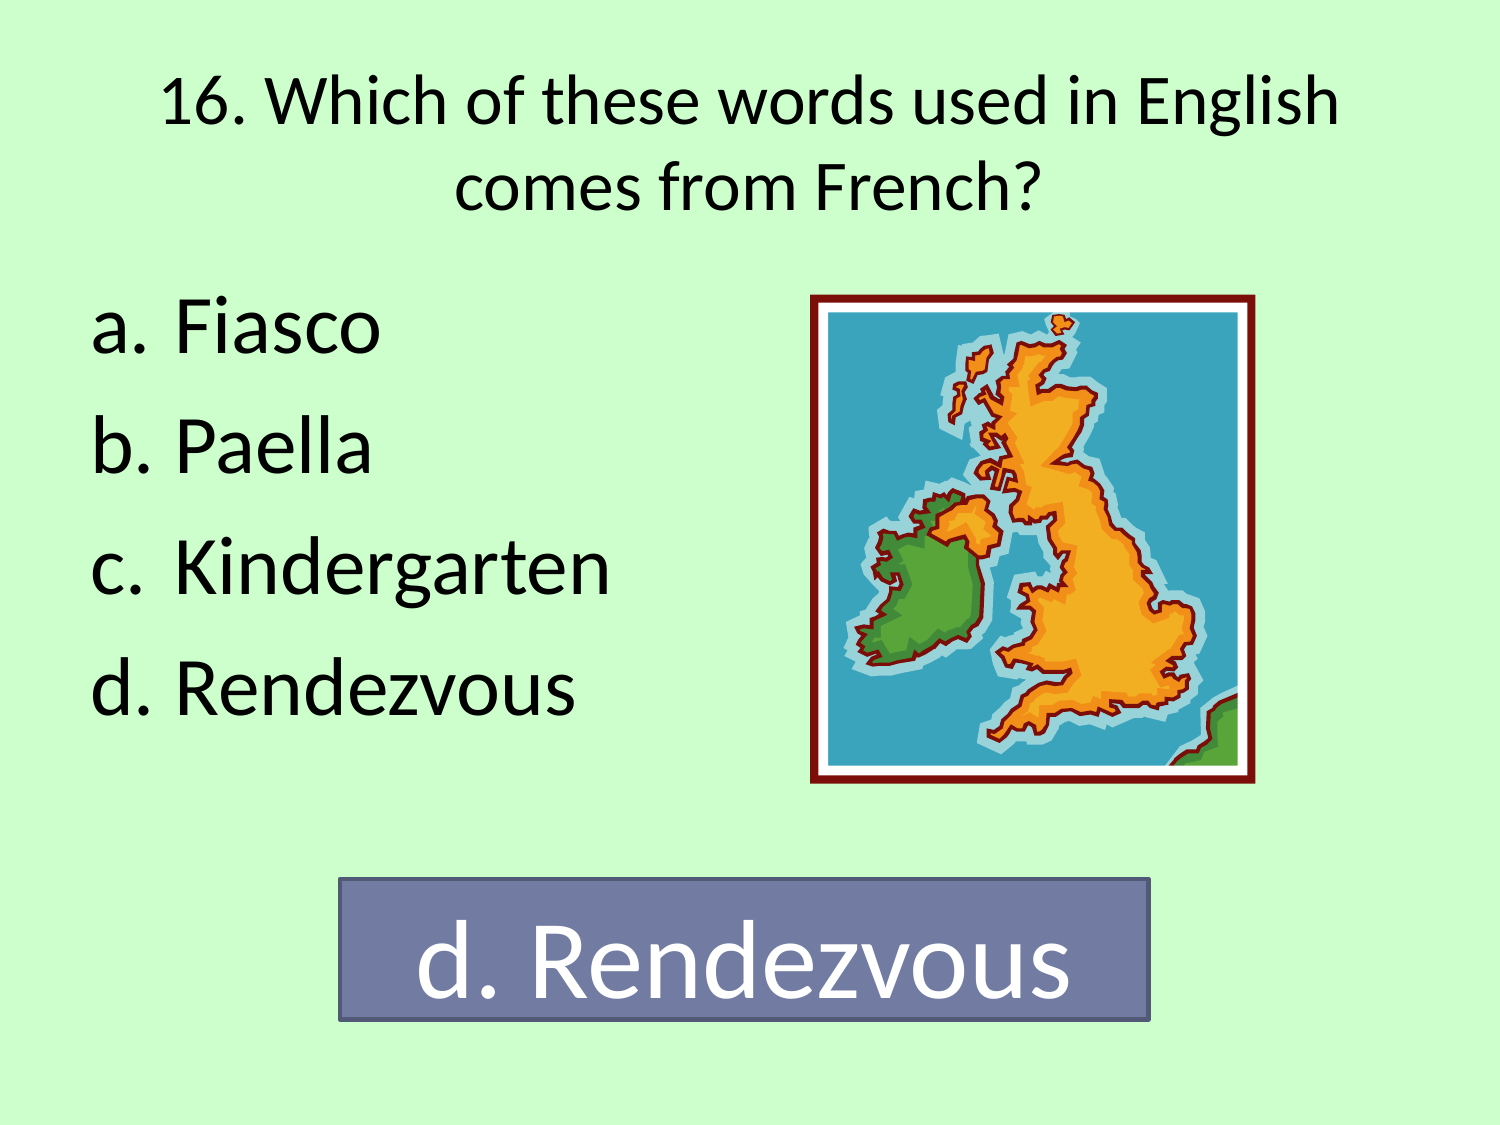

# 16. Which of these words used in English comes from French?
Fiasco
Paella
Kindergarten
Rendezvous
d. Rendezvous